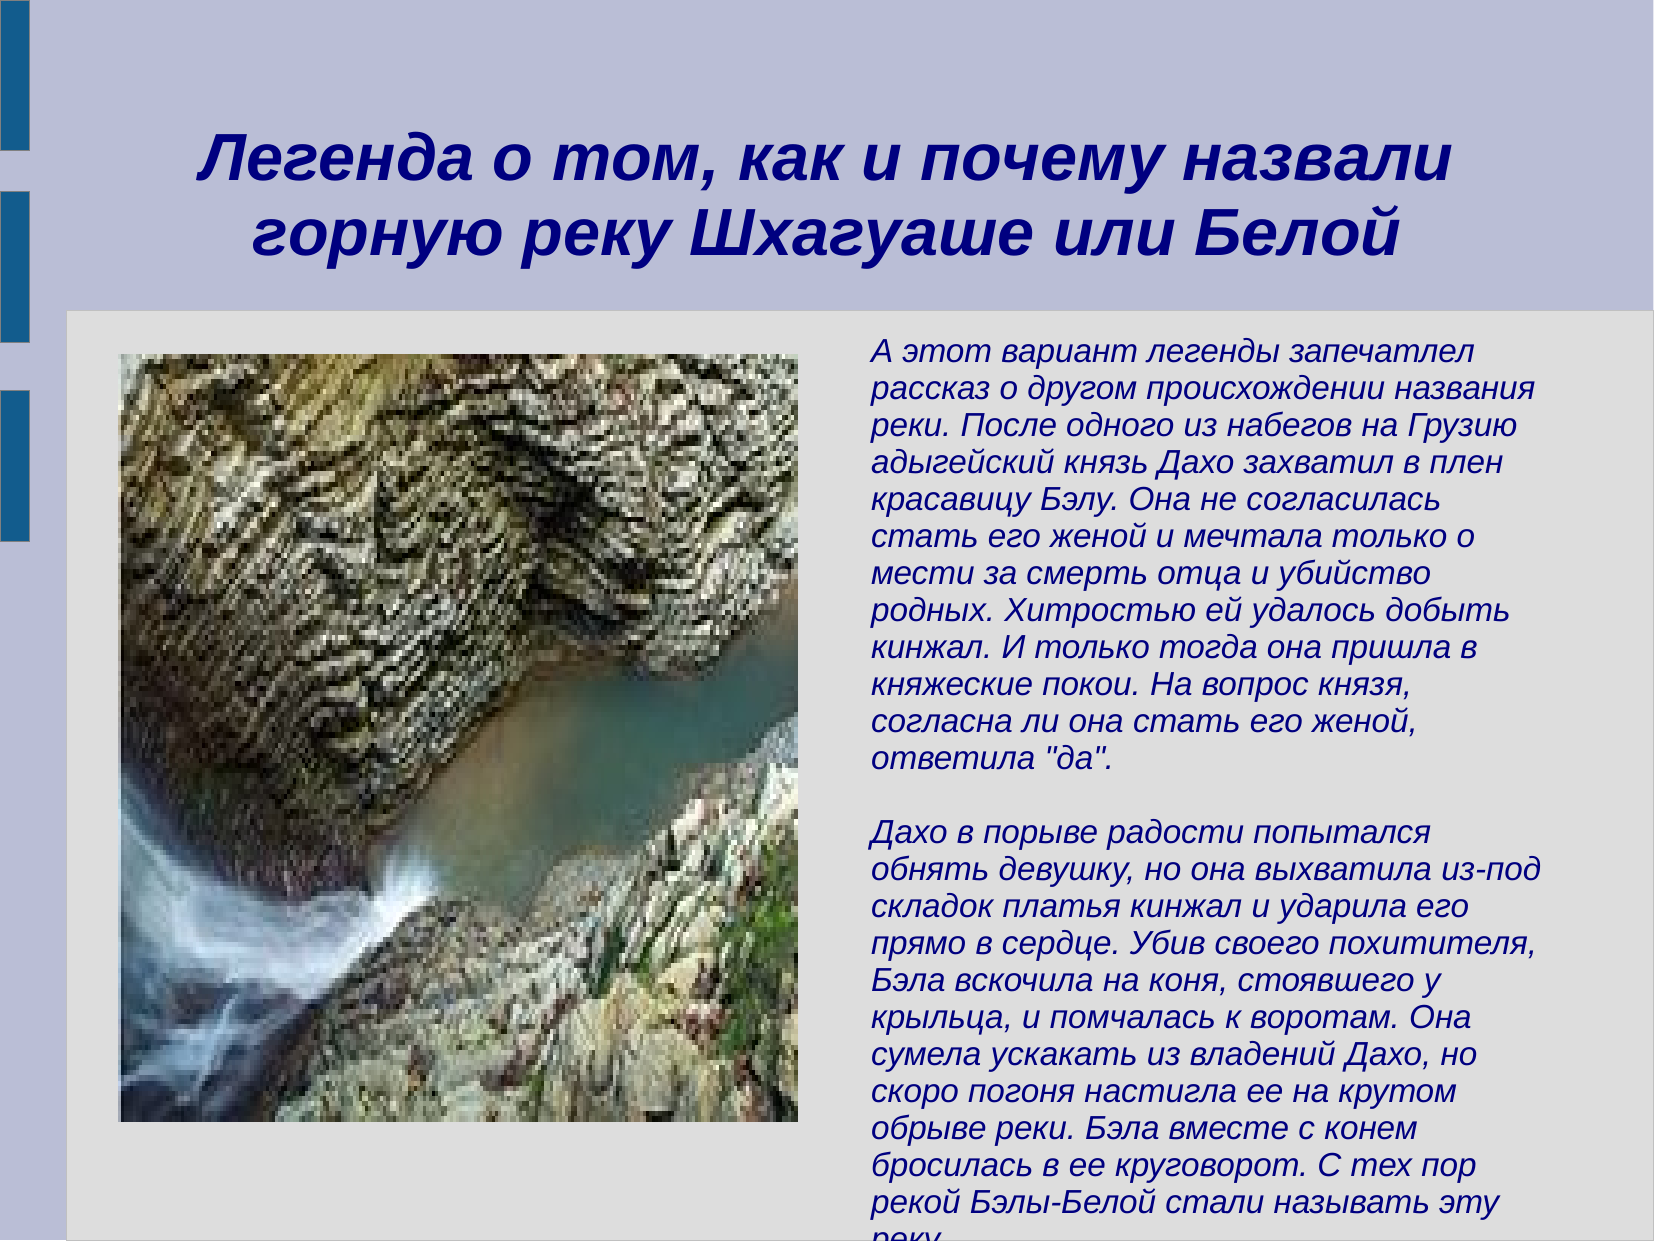

# Легенда о том, как и почему назвали горную реку Шхагуаше или Белой
А этот вариант легенды запечатлел рассказ о другом происхождении названия реки. После одного из набегов на Грузию адыгейский князь Дахо захватил в плен красавицу Бэлу. Она не согласилась стать его женой и мечтала только о мести за смерть отца и убийство родных. Хитростью ей удалось добыть кинжал. И только тогда она пришла в княжеские покои. На вопрос князя, согласна ли она стать его женой, ответила "да".
Дахо в порыве радости попытался обнять девушку, но она выхватила из-под складок платья кинжал и ударила его прямо в сердце. Убив своего похитителя, Бэла вскочила на коня, стоявшего у крыльца, и помчалась к воротам. Она сумела ускакать из владений Дахо, но скоро погоня настигла ее на крутом обрыве реки. Бэла вместе с конем бросилась в ее круговорот. С тех пор рекой Бэлы-Белой стали называть эту реку.
### Chart
| Category | Столбец 1 | Столбец 2 | Столбец 3 |
|---|---|---|---|
| Строка 1 | 9.1 | 3.2 | 4.54 |
| Строка 2 | 2.4 | 8.8 | 9.65 |
| Строка 3 | 3.1 | 1.5 | 3.7 |
| Строка 4 | 4.3 | 9.02 | 6.2 |